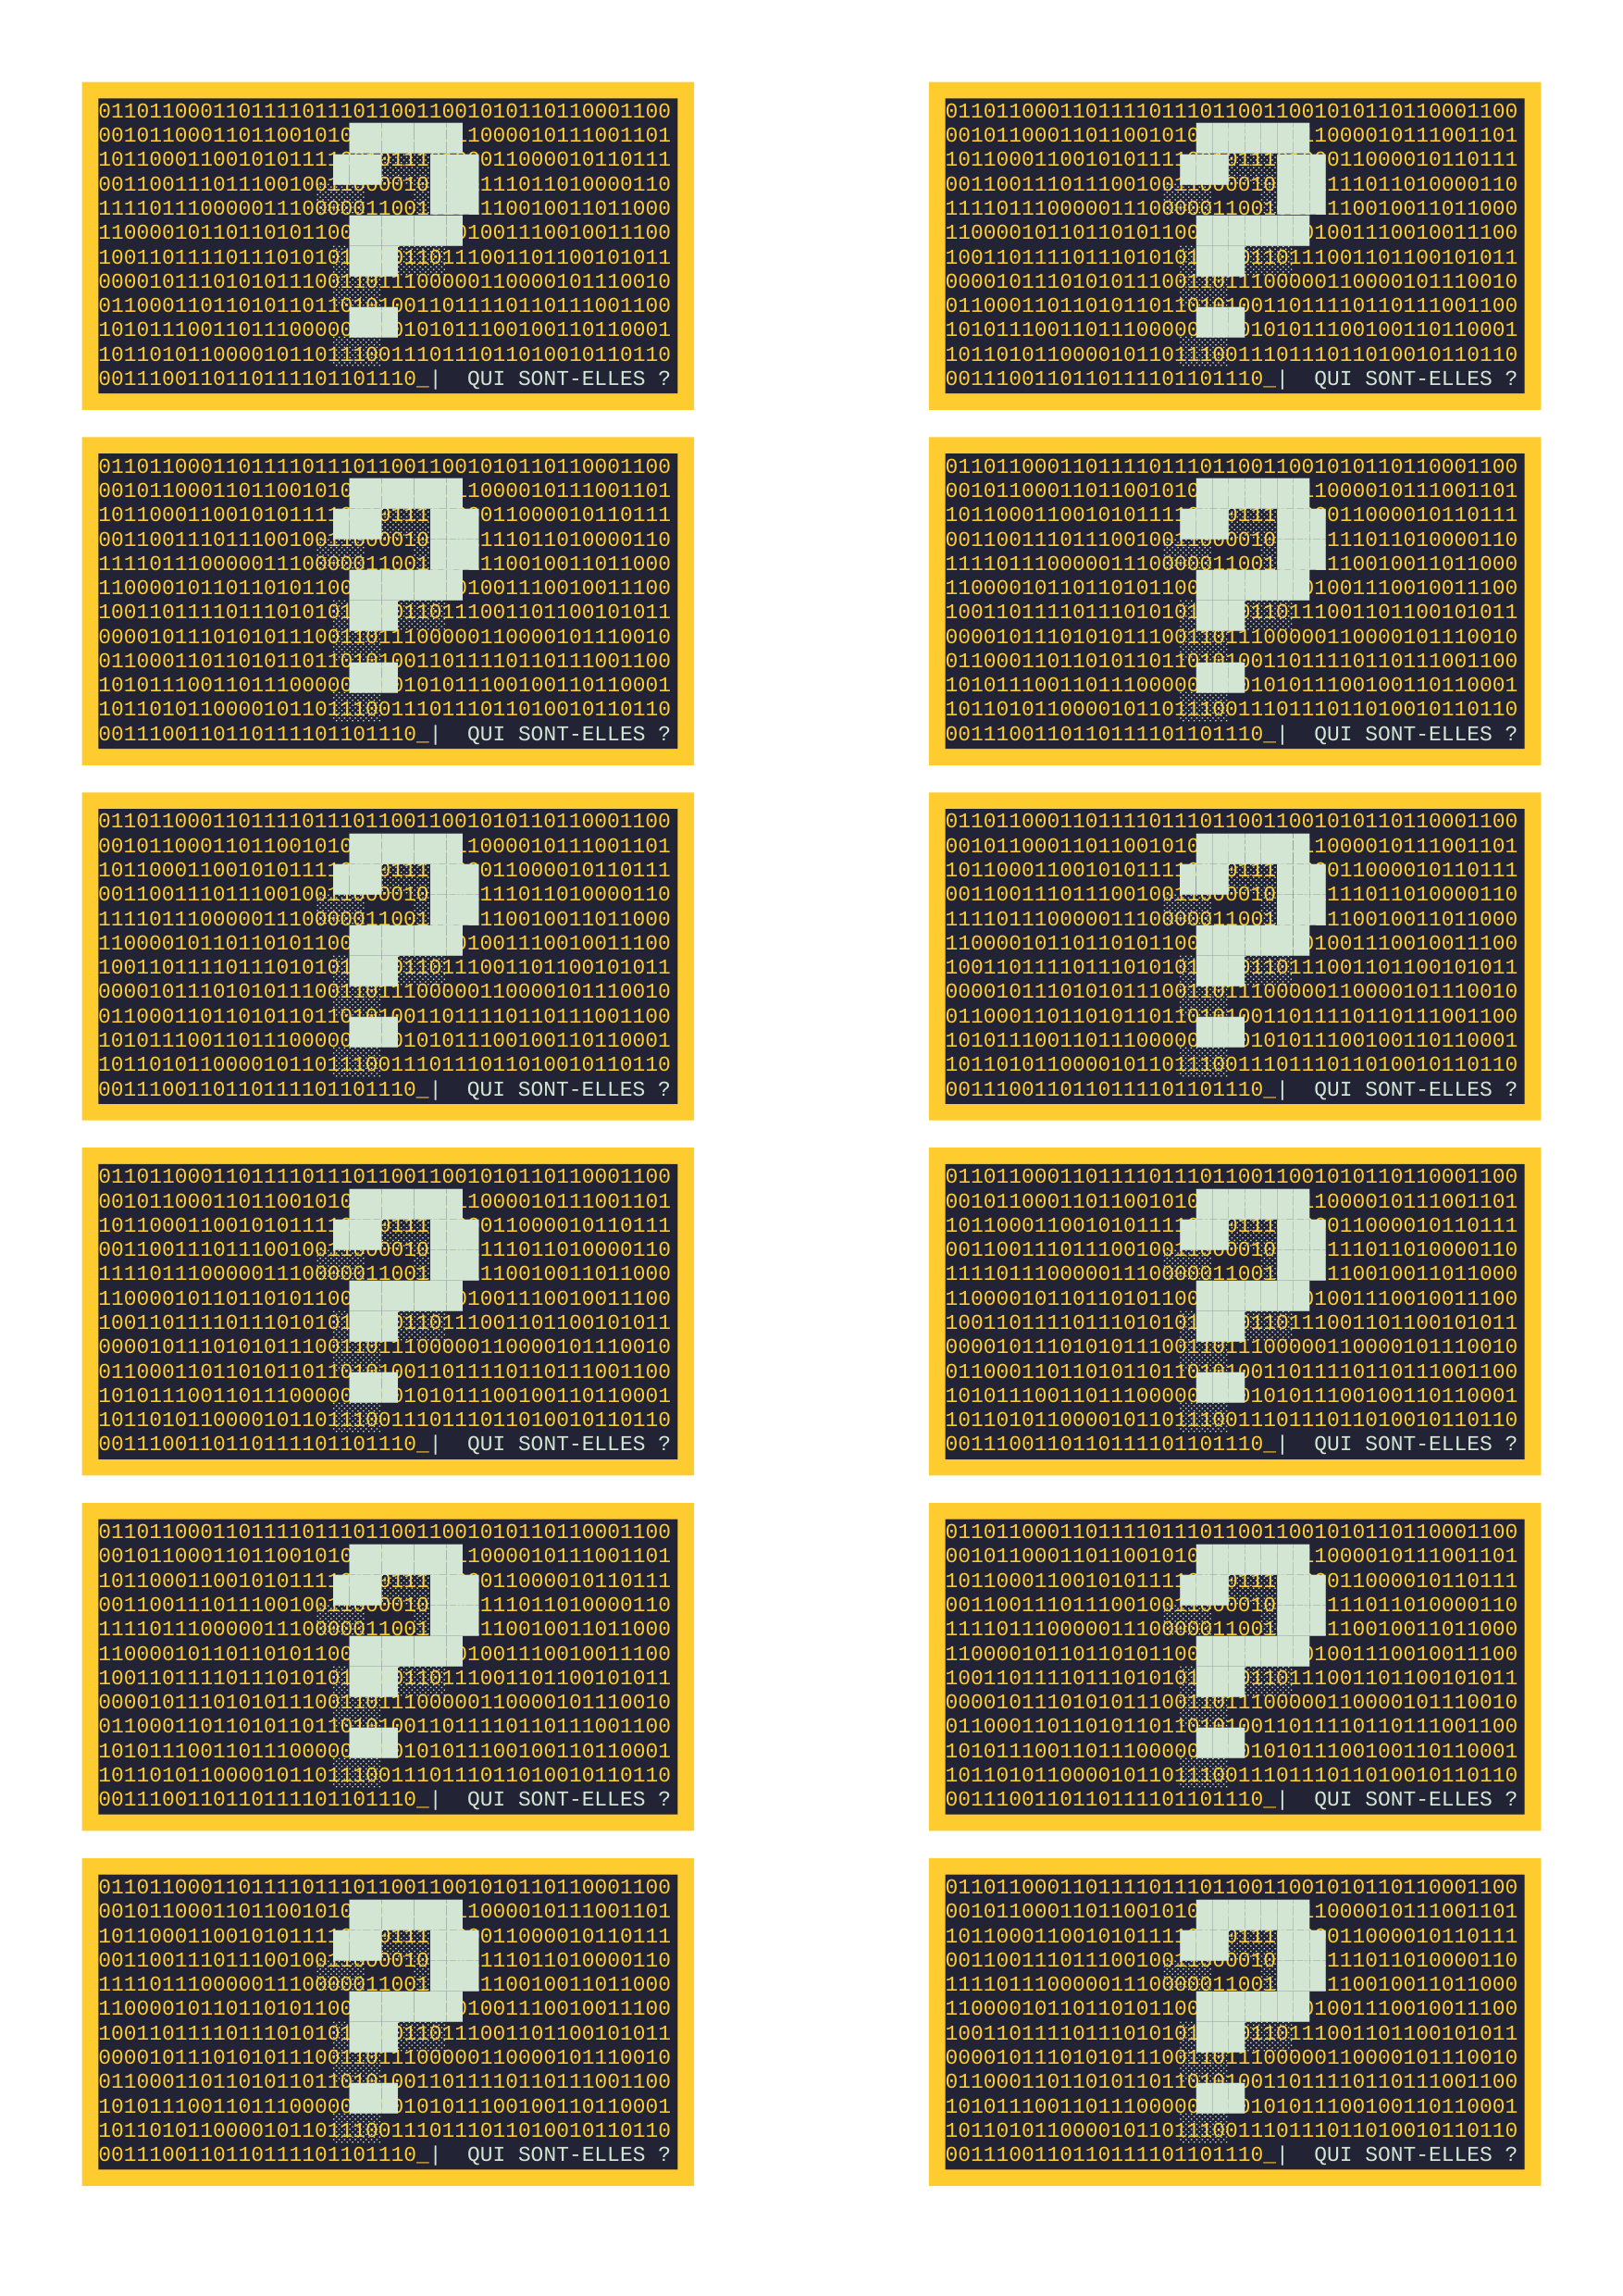

0110110001101111011101100110010101101100011000010110001101100101011001010110000101110011011011000110010101111001011101000110000101101110011001110111001001100001011011110110100001101111011100000111000001100101011100100110110001100001011011010110000101110010011100100111001001101111011101010111001101110011011001010110000101110101011100110111000001100001011100100110001101101011011010100110111101101110011001010111001101110000011001010111001001101100011011010110000101101110011101110110100101101100011100110110111101101110_| QUI SONT-ELLES ?
 ███████
 ███░░░███
░░░ ░███
 ███████
 ░███░░░
 ░░░
 ███
 ░░░
0110110001101111011101100110010101101100011000010110001101100101011001010110000101110011011011000110010101111001011101000110000101101110011001110111001001100001011011110110100001101111011100000111000001100101011100100110110001100001011011010110000101110010011100100111001001101111011101010111001101110011011001010110000101110101011100110111000001100001011100100110001101101011011010100110111101101110011001010111001101110000011001010111001001101100011011010110000101101110011101110110100101101100011100110110111101101110_| QUI SONT-ELLES ?
 ███████
 ███░░░███
░░░ ░███
 ███████
 ░███░░░
 ░░░
 ███
 ░░░
0110110001101111011101100110010101101100011000010110001101100101011001010110000101110011011011000110010101111001011101000110000101101110011001110111001001100001011011110110100001101111011100000111000001100101011100100110110001100001011011010110000101110010011100100111001001101111011101010111001101110011011001010110000101110101011100110111000001100001011100100110001101101011011010100110111101101110011001010111001101110000011001010111001001101100011011010110000101101110011101110110100101101100011100110110111101101110_| QUI SONT-ELLES ?
 ███████
 ███░░░███
░░░ ░███
 ███████
 ░███░░░
 ░░░
 ███
 ░░░
0110110001101111011101100110010101101100011000010110001101100101011001010110000101110011011011000110010101111001011101000110000101101110011001110111001001100001011011110110100001101111011100000111000001100101011100100110110001100001011011010110000101110010011100100111001001101111011101010111001101110011011001010110000101110101011100110111000001100001011100100110001101101011011010100110111101101110011001010111001101110000011001010111001001101100011011010110000101101110011101110110100101101100011100110110111101101110_| QUI SONT-ELLES ?
 ███████
 ███░░░███
░░░ ░███
 ███████
 ░███░░░
 ░░░
 ███
 ░░░
0110110001101111011101100110010101101100011000010110001101100101011001010110000101110011011011000110010101111001011101000110000101101110011001110111001001100001011011110110100001101111011100000111000001100101011100100110110001100001011011010110000101110010011100100111001001101111011101010111001101110011011001010110000101110101011100110111000001100001011100100110001101101011011010100110111101101110011001010111001101110000011001010111001001101100011011010110000101101110011101110110100101101100011100110110111101101110_| QUI SONT-ELLES ?
 ███████
 ███░░░███
░░░ ░███
 ███████
 ░███░░░
 ░░░
 ███
 ░░░
0110110001101111011101100110010101101100011000010110001101100101011001010110000101110011011011000110010101111001011101000110000101101110011001110111001001100001011011110110100001101111011100000111000001100101011100100110110001100001011011010110000101110010011100100111001001101111011101010111001101110011011001010110000101110101011100110111000001100001011100100110001101101011011010100110111101101110011001010111001101110000011001010111001001101100011011010110000101101110011101110110100101101100011100110110111101101110_| QUI SONT-ELLES ?
 ███████
 ███░░░███
░░░ ░███
 ███████
 ░███░░░
 ░░░
 ███
 ░░░
0110110001101111011101100110010101101100011000010110001101100101011001010110000101110011011011000110010101111001011101000110000101101110011001110111001001100001011011110110100001101111011100000111000001100101011100100110110001100001011011010110000101110010011100100111001001101111011101010111001101110011011001010110000101110101011100110111000001100001011100100110001101101011011010100110111101101110011001010111001101110000011001010111001001101100011011010110000101101110011101110110100101101100011100110110111101101110_| QUI SONT-ELLES ?
 ███████
 ███░░░███
░░░ ░███
 ███████
 ░███░░░
 ░░░
 ███
 ░░░
0110110001101111011101100110010101101100011000010110001101100101011001010110000101110011011011000110010101111001011101000110000101101110011001110111001001100001011011110110100001101111011100000111000001100101011100100110110001100001011011010110000101110010011100100111001001101111011101010111001101110011011001010110000101110101011100110111000001100001011100100110001101101011011010100110111101101110011001010111001101110000011001010111001001101100011011010110000101101110011101110110100101101100011100110110111101101110_| QUI SONT-ELLES ?
 ███████
 ███░░░███
░░░ ░███
 ███████
 ░███░░░
 ░░░
 ███
 ░░░
0110110001101111011101100110010101101100011000010110001101100101011001010110000101110011011011000110010101111001011101000110000101101110011001110111001001100001011011110110100001101111011100000111000001100101011100100110110001100001011011010110000101110010011100100111001001101111011101010111001101110011011001010110000101110101011100110111000001100001011100100110001101101011011010100110111101101110011001010111001101110000011001010111001001101100011011010110000101101110011101110110100101101100011100110110111101101110_| QUI SONT-ELLES ?
 ███████
 ███░░░███
░░░ ░███
 ███████
 ░███░░░
 ░░░
 ███
 ░░░
0110110001101111011101100110010101101100011000010110001101100101011001010110000101110011011011000110010101111001011101000110000101101110011001110111001001100001011011110110100001101111011100000111000001100101011100100110110001100001011011010110000101110010011100100111001001101111011101010111001101110011011001010110000101110101011100110111000001100001011100100110001101101011011010100110111101101110011001010111001101110000011001010111001001101100011011010110000101101110011101110110100101101100011100110110111101101110_| QUI SONT-ELLES ?
 ███████
 ███░░░███
░░░ ░███
 ███████
 ░███░░░
 ░░░
 ███
 ░░░
0110110001101111011101100110010101101100011000010110001101100101011001010110000101110011011011000110010101111001011101000110000101101110011001110111001001100001011011110110100001101111011100000111000001100101011100100110110001100001011011010110000101110010011100100111001001101111011101010111001101110011011001010110000101110101011100110111000001100001011100100110001101101011011010100110111101101110011001010111001101110000011001010111001001101100011011010110000101101110011101110110100101101100011100110110111101101110_| QUI SONT-ELLES ?
 ███████
 ███░░░███
░░░ ░███
 ███████
 ░███░░░
 ░░░
 ███
 ░░░
0110110001101111011101100110010101101100011000010110001101100101011001010110000101110011011011000110010101111001011101000110000101101110011001110111001001100001011011110110100001101111011100000111000001100101011100100110110001100001011011010110000101110010011100100111001001101111011101010111001101110011011001010110000101110101011100110111000001100001011100100110001101101011011010100110111101101110011001010111001101110000011001010111001001101100011011010110000101101110011101110110100101101100011100110110111101101110_| QUI SONT-ELLES ?
 ███████
 ███░░░███
░░░ ░███
 ███████
 ░███░░░
 ░░░
 ███
 ░░░